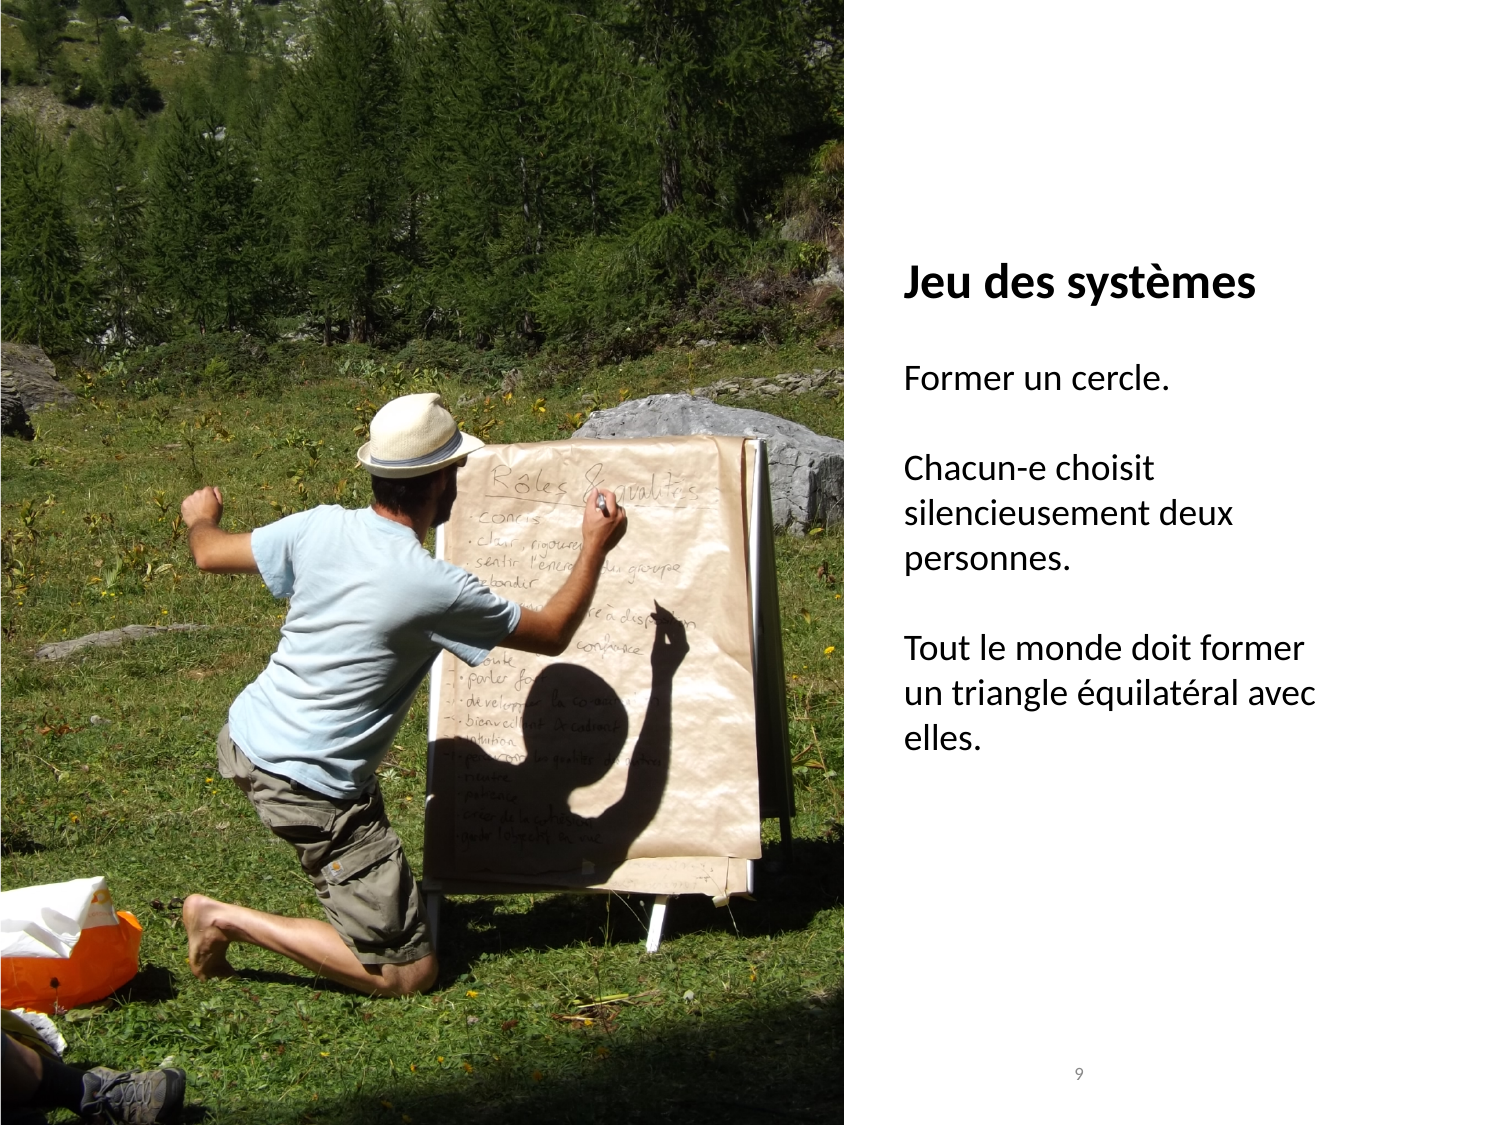

# 1er intermède
Jeu des systèmes
Former un cercle.
Chacun-e choisit silencieusement deux personnes.
Tout le monde doit former un triangle équilatéral avec elles.